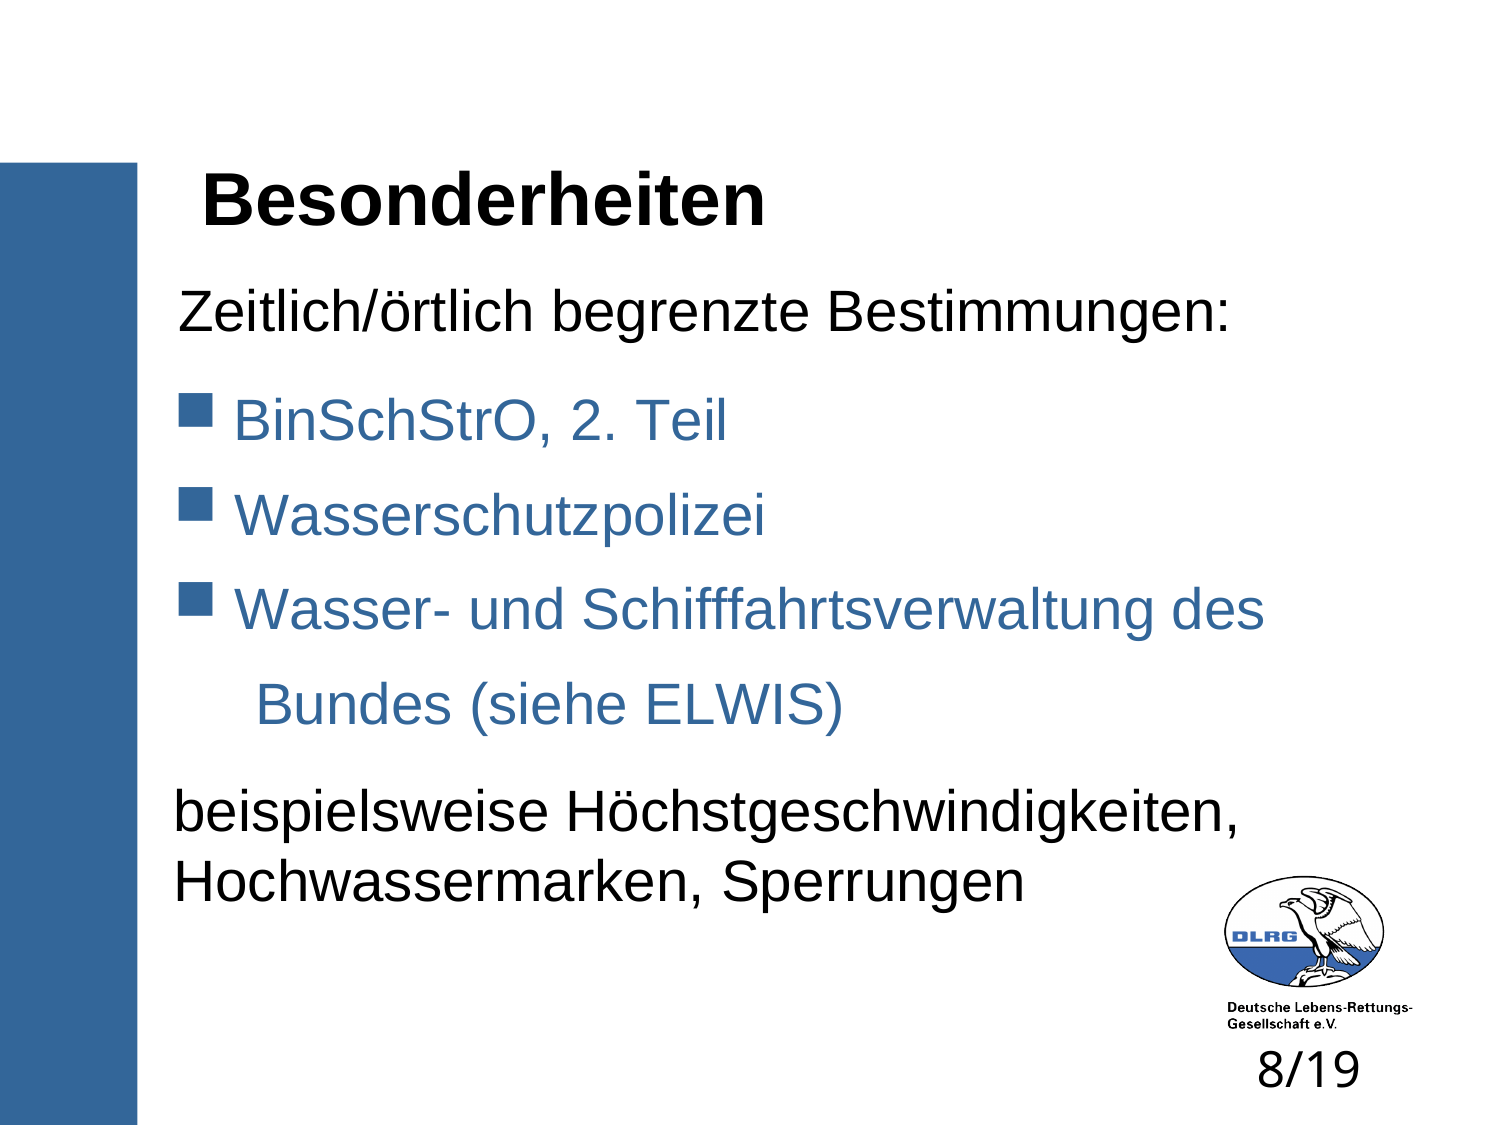

Besonderheiten
Zeitlich/örtlich begrenzte Bestimmungen:
 BinSchStrO, 2. Teil
 Wasserschutzpolizei
 Wasser- und Schifffahrtsverwaltung des Bundes (siehe ELWIS)‏
beispielsweise Höchstgeschwindigkeiten,
Hochwassermarken, Sperrungen